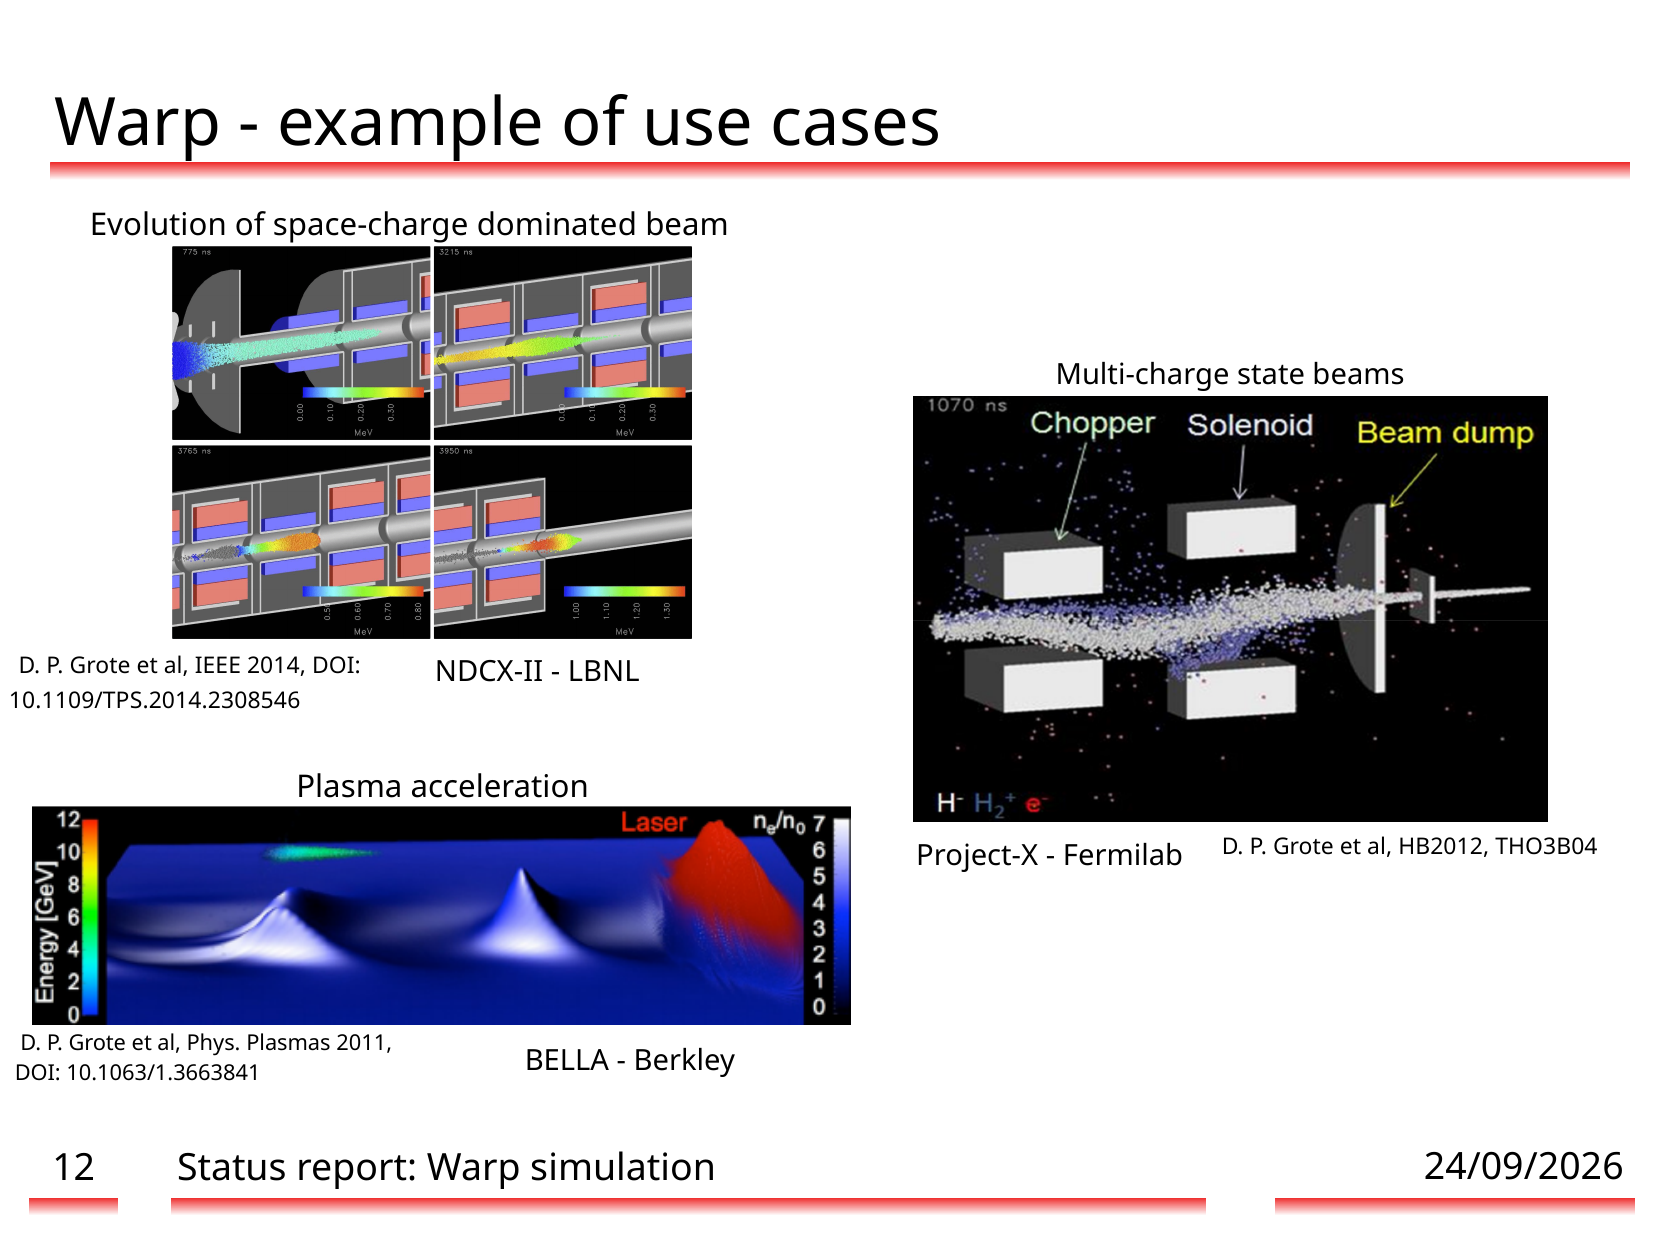

# Warp - example of use cases
Evolution of space-charge dominated beam
Multi-charge state beams
 D. P. Grote et al, IEEE 2014, DOI: 10.1109/TPS.2014.2308546
NDCX-II - LBNL
Plasma acceleration
 D. P. Grote et al, HB2012, THO3B04
Project-X - Fermilab
Injection
Transport
-Dynamics
 D. P. Grote et al, Phys. Plasmas 2011, DOI: 10.1063/1.3663841
BELLA - Berkley
12
Status report: Warp simulation